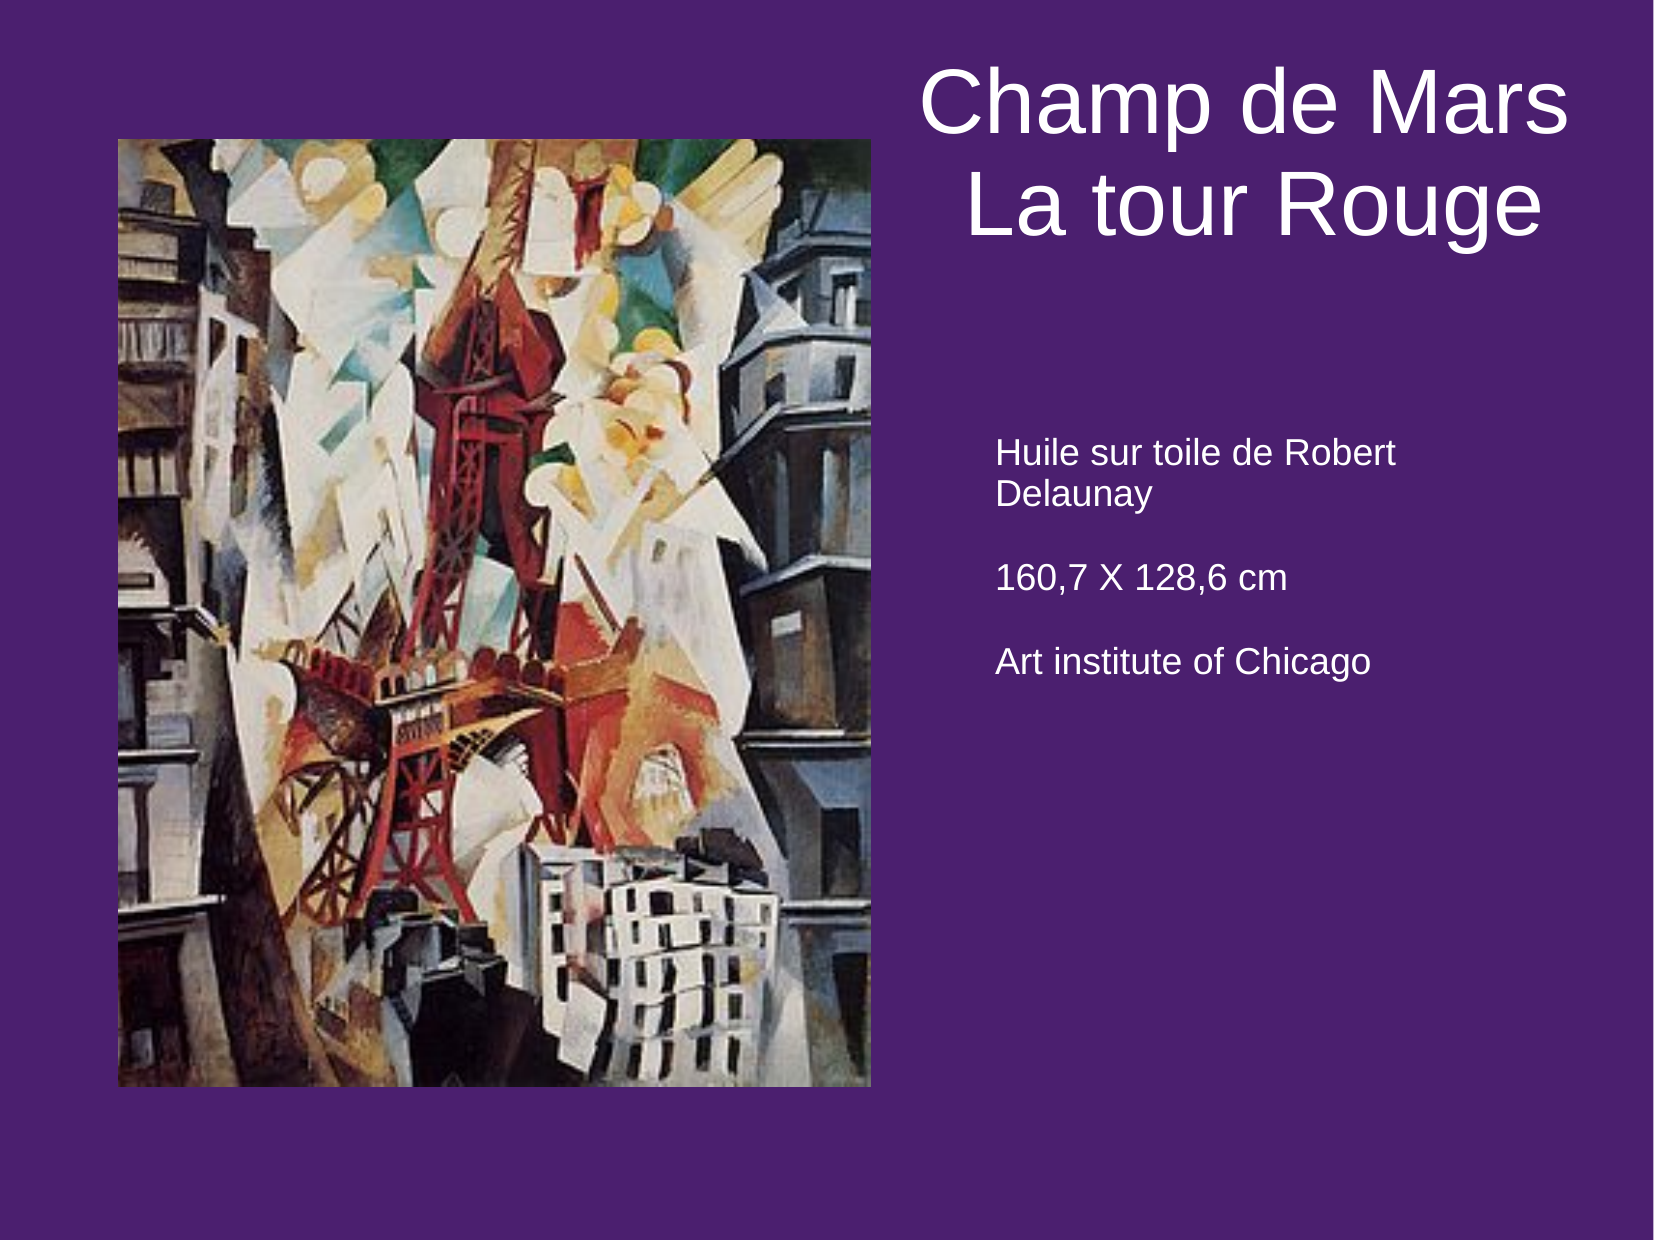

# Champ de Mars La tour Rouge
Huile sur toile de Robert Delaunay
160,7 X 128,6 cm
Art institute of Chicago